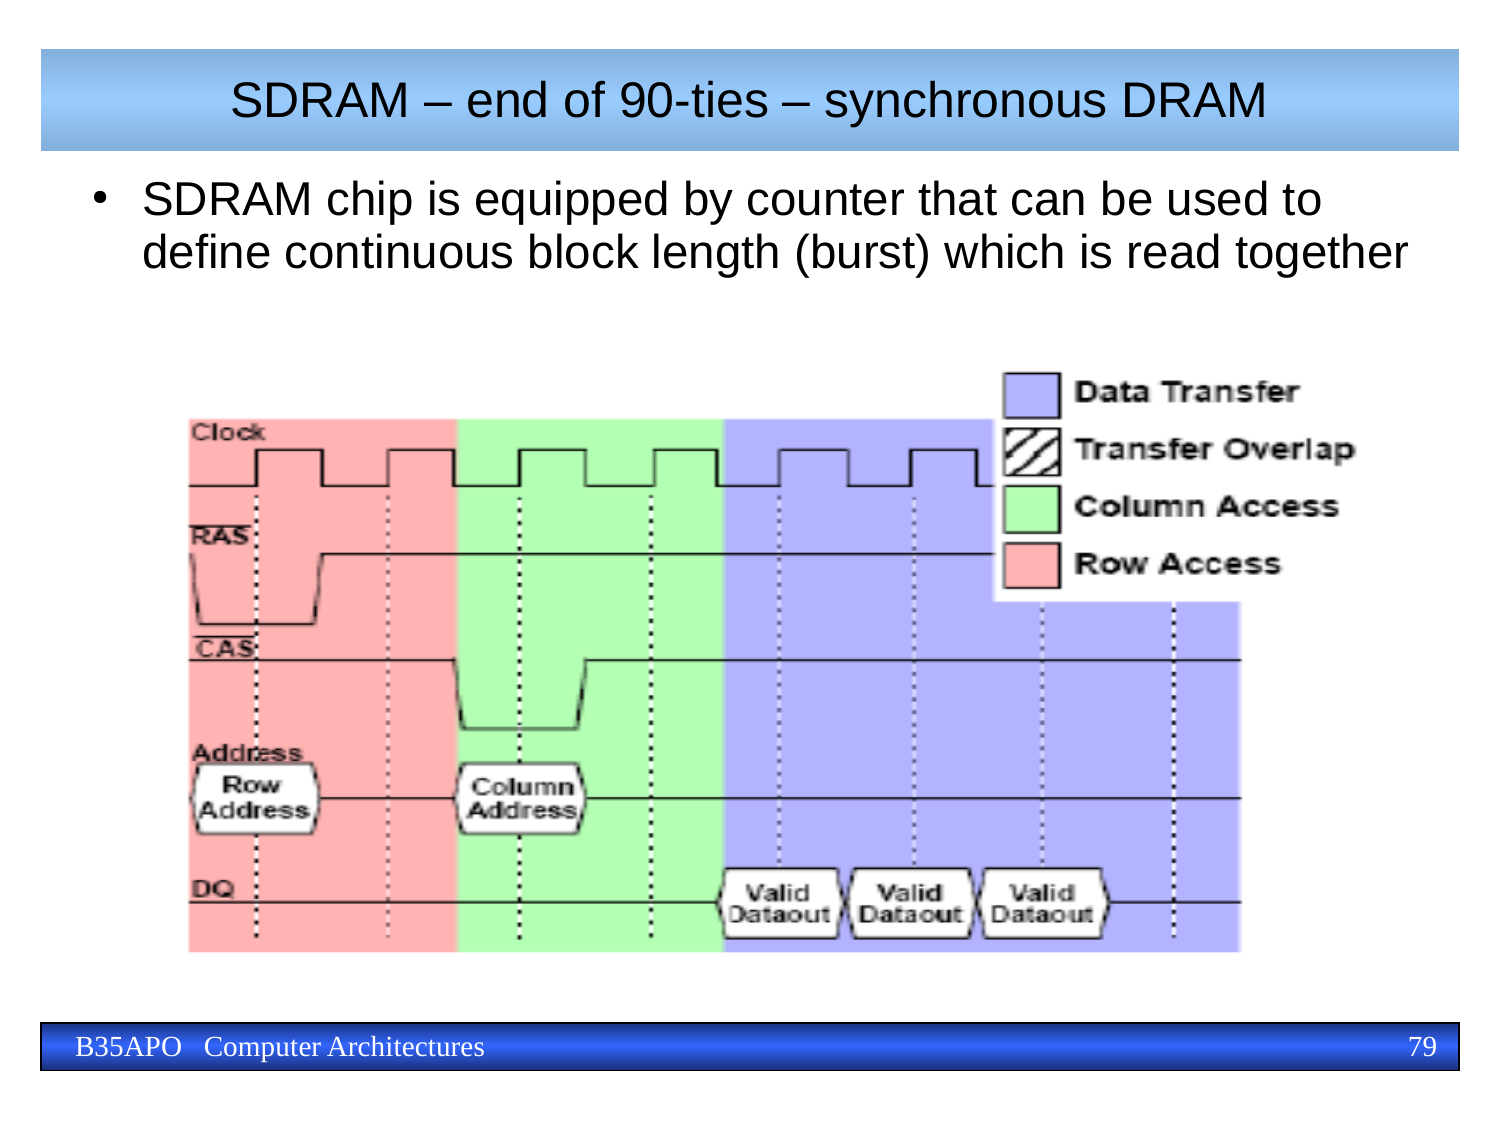

# SDRAM – end of 90-ties – synchronous DRAM
SDRAM chip is equipped by counter that can be used to define continuous block length (burst) which is read together
B35APO Computer Architectures
79